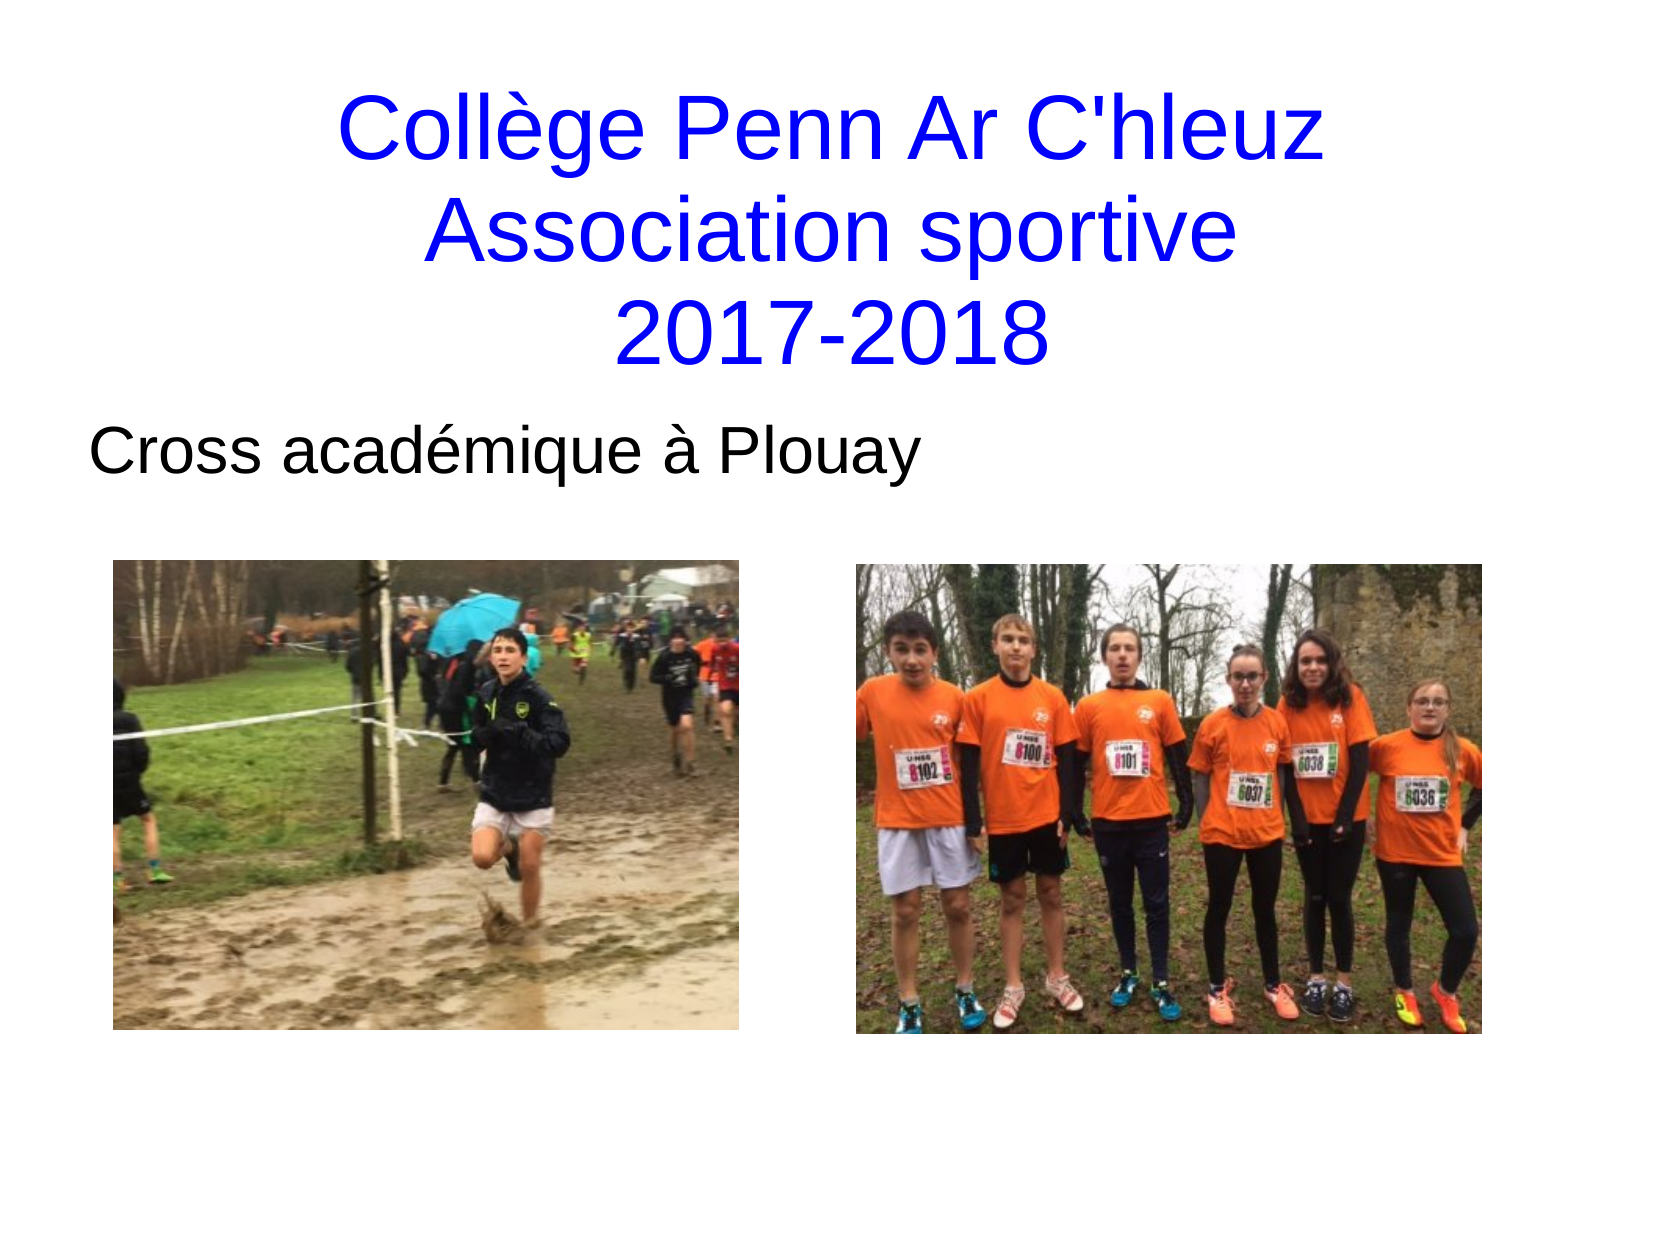

# Collège Penn Ar C'hleuz Association sportive 2017-2018
Cross académique à Plouay